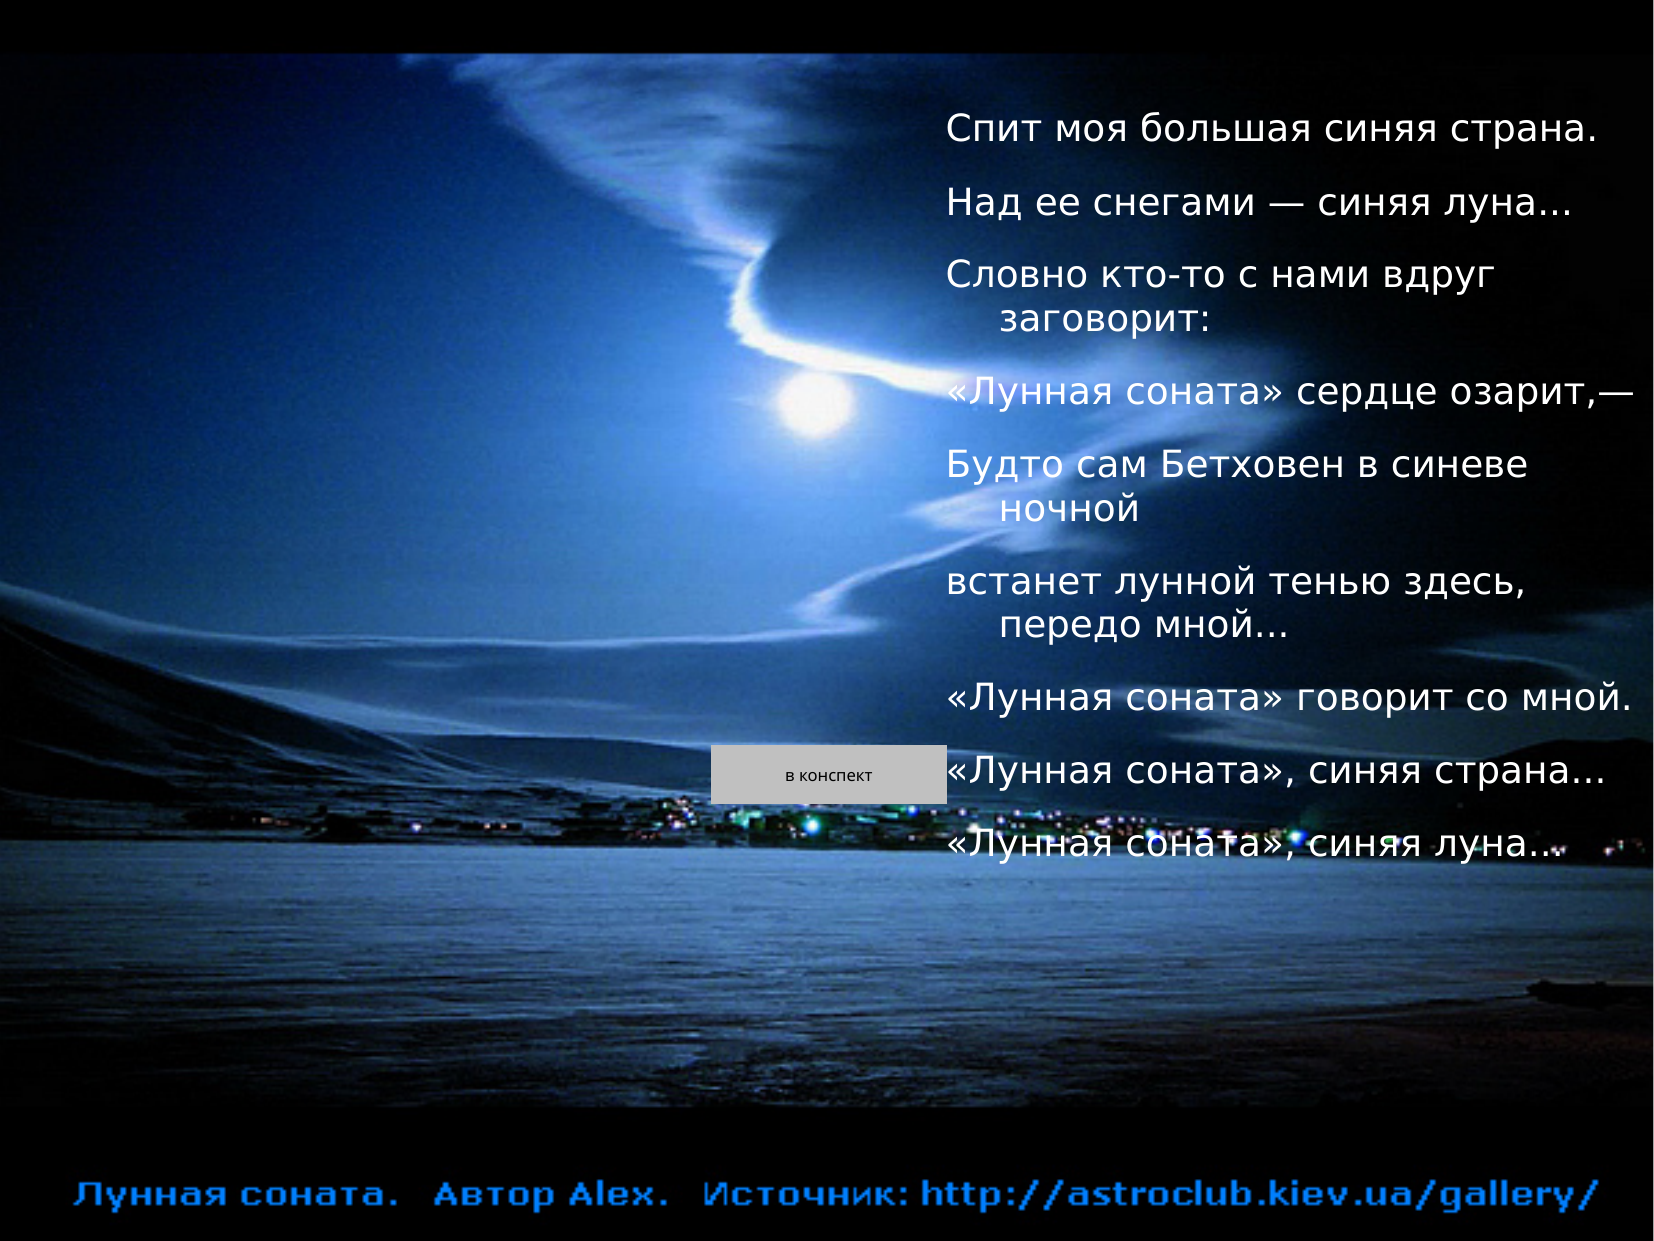

# Спит моя большая синяя страна.
Над ее снегами — синяя луна...
Словно кто-то с нами вдруг заговорит:
«Лунная соната» сердце озарит,—
Будто сам Бетховен в синеве ночной
встанет лунной тенью здесь, передо мной...
«Лунная соната» говорит со мной.
«Лунная соната», синяя страна...
«Лунная соната», синяя луна...